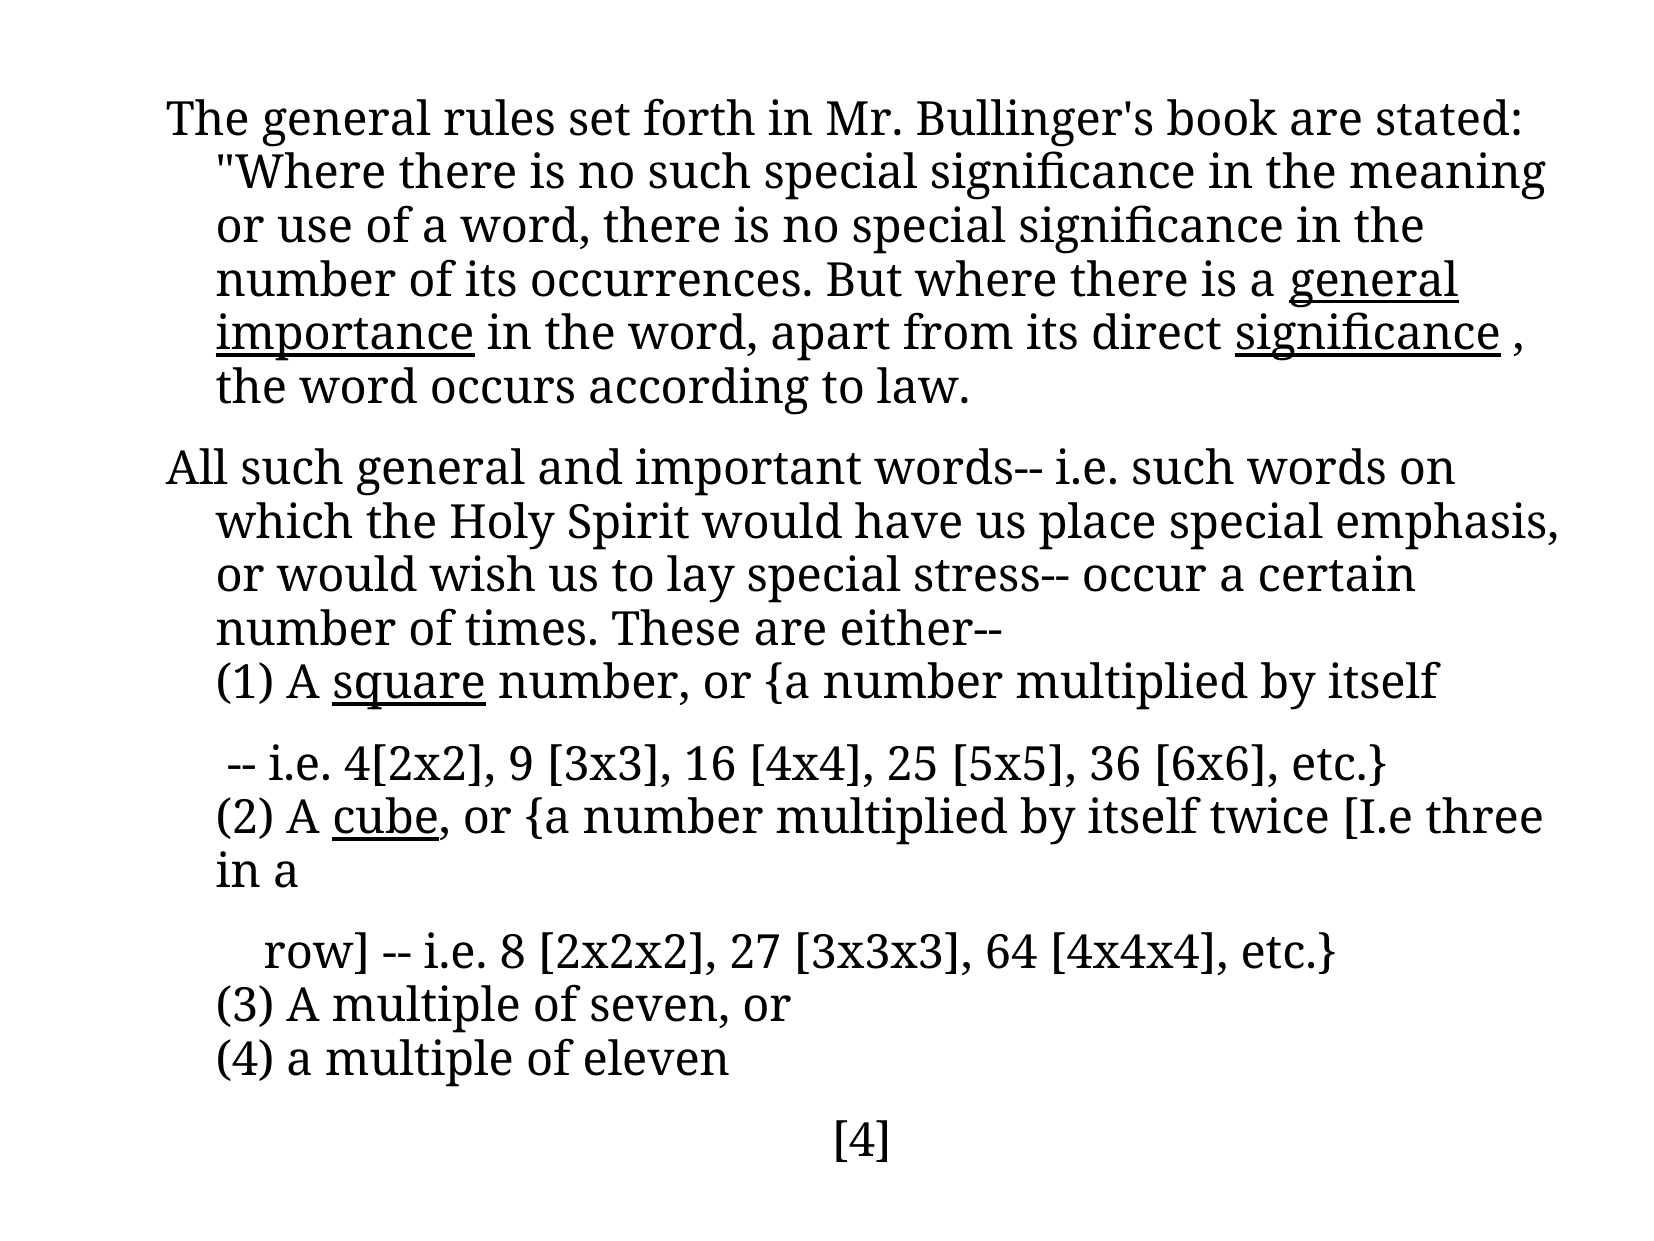

# The general rules set forth in Mr. Bullinger's book are stated: "Where there is no such special significance in the meaning or use of a word, there is no special significance in the number of its occurrences. But where there is a general importance in the word, apart from its direct significance , the word occurs according to law.
All such general and important words-- i.e. such words on which the Holy Spirit would have us place special emphasis, or would wish us to lay special stress-- occur a certain number of times. These are either--
(1) A square number, or {a number multiplied by itself
 -- i.e. 4[2x2], 9 [3x3], 16 [4x4], 25 [5x5], 36 [6x6], etc.}
(2) A cube, or {a number multiplied by itself twice [I.e three in a
 row] -- i.e. 8 [2x2x2], 27 [3x3x3], 64 [4x4x4], etc.}
(3) A multiple of seven, or
(4) a multiple of eleven
[4]